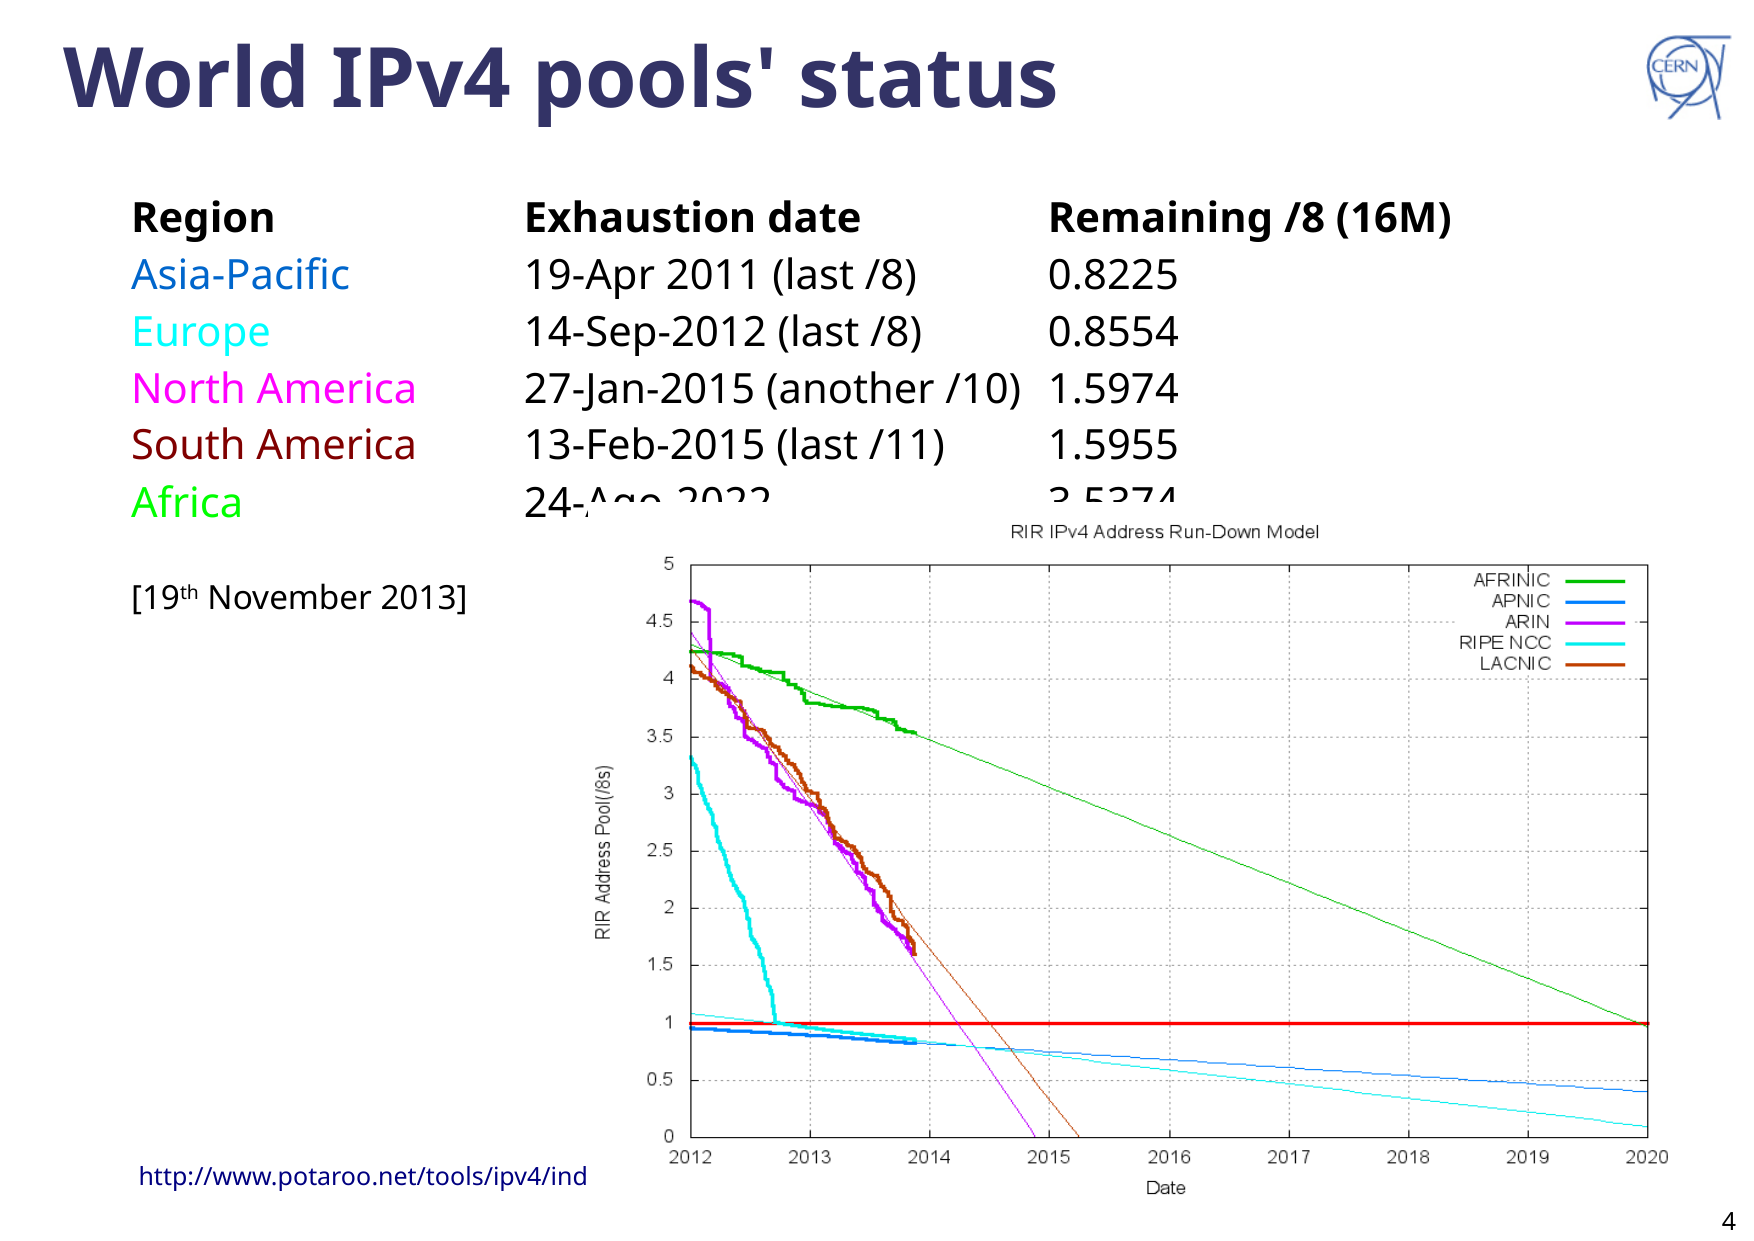

# World IPv4 pools' status
Region	Exhaustion date	Remaining /8 (16M)
Asia-Pacific	19-Apr 2011 (last /8)	0.8225
Europe	14-Sep-2012 (last /8)	0.8554
North America	27-Jan-2015 (another /10)	1.5974
South America	13-Feb-2015 (last /11)	1.5955
Africa	24-Ago-2022	3.5374
[19th November 2013]
http://www.potaroo.net/tools/ipv4/index.html
4